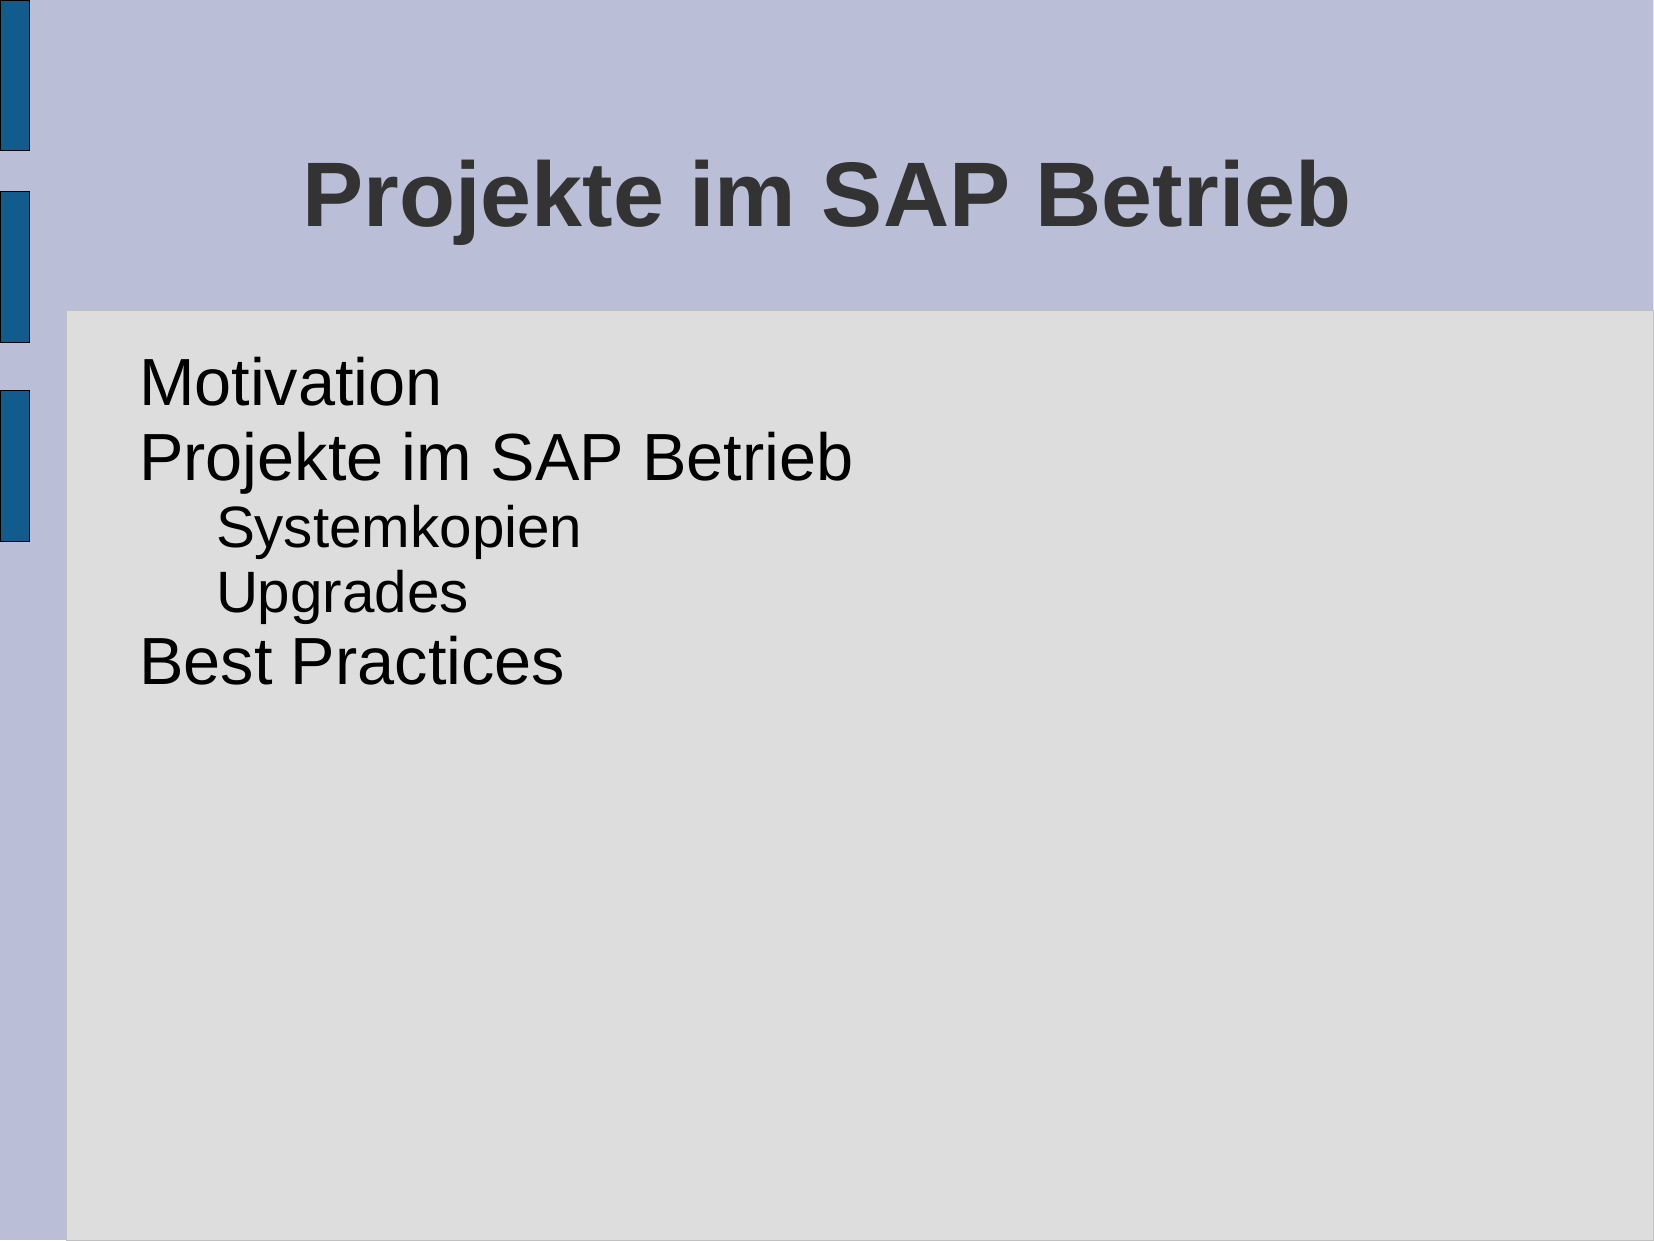

# Projekte im SAP Betrieb
Motivation
Projekte im SAP Betrieb
Systemkopien
Upgrades
Best Practices